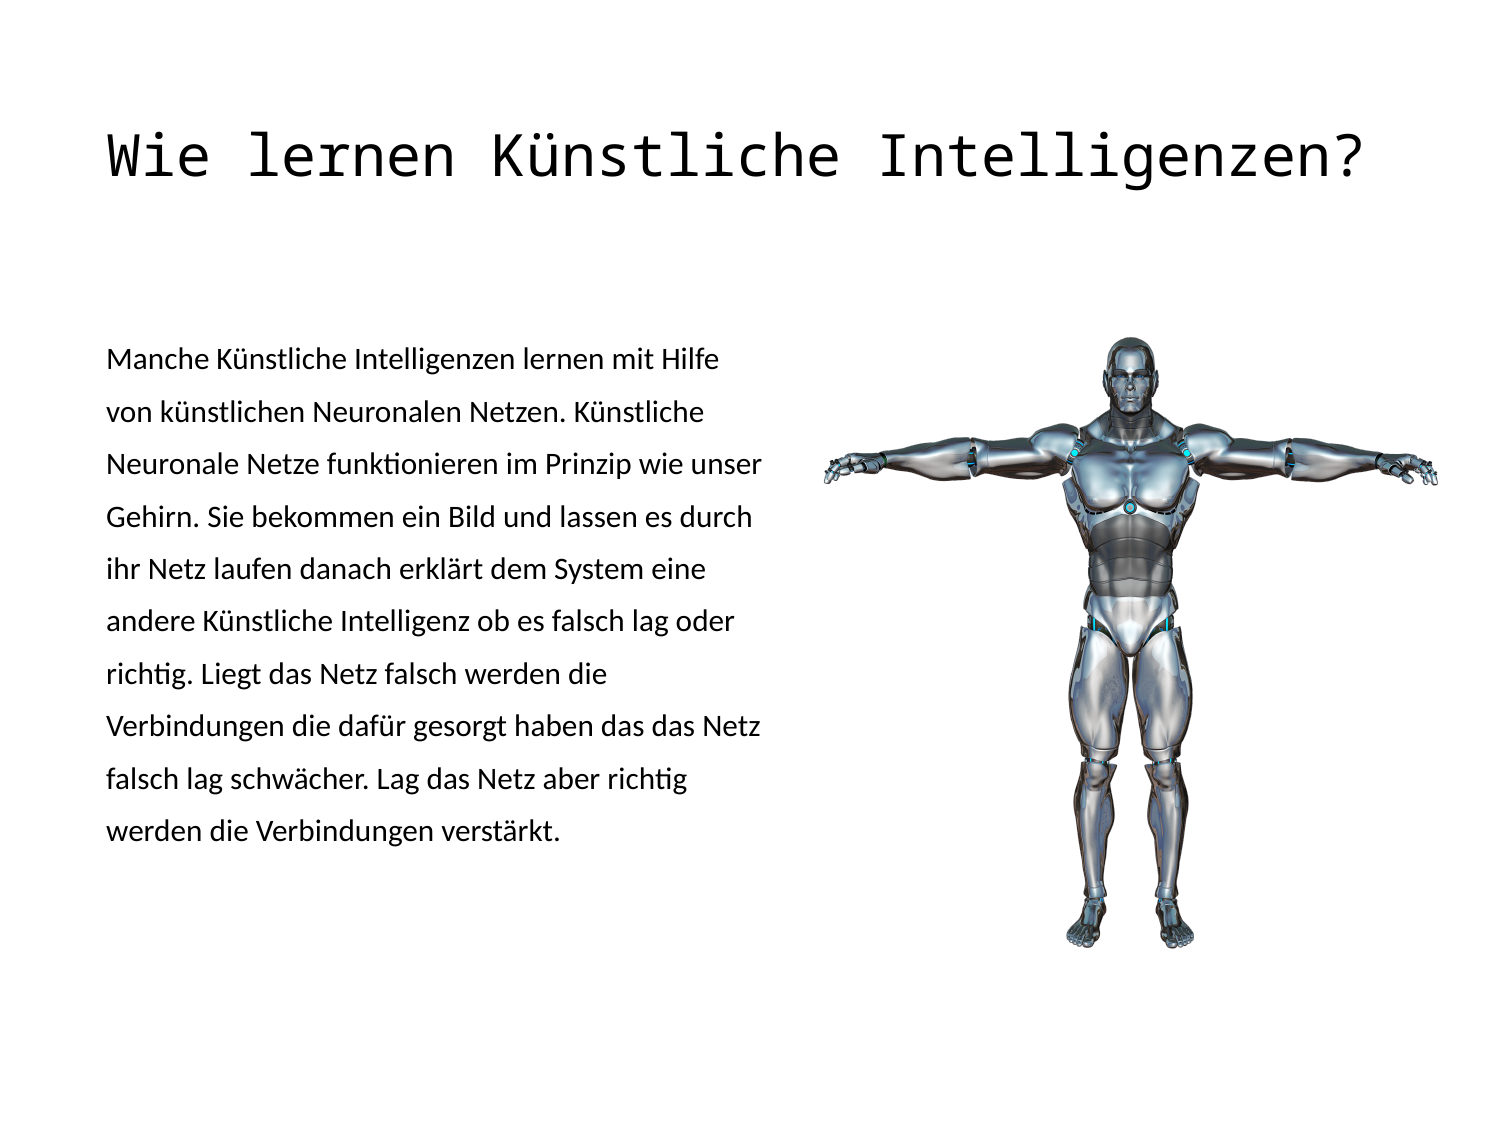

# Wie lernen Künstliche Intelligenzen?
Manche Künstliche Intelligenzen lernen mit Hilfe von künstlichen Neuronalen Netzen. Künstliche Neuronale Netze funktionieren im Prinzip wie unser Gehirn. Sie bekommen ein Bild und lassen es durch ihr Netz laufen danach erklärt dem System eine andere Künstliche Intelligenz ob es falsch lag oder richtig. Liegt das Netz falsch werden die Verbindungen die dafür gesorgt haben das das Netz falsch lag schwächer. Lag das Netz aber richtig werden die Verbindungen verstärkt.